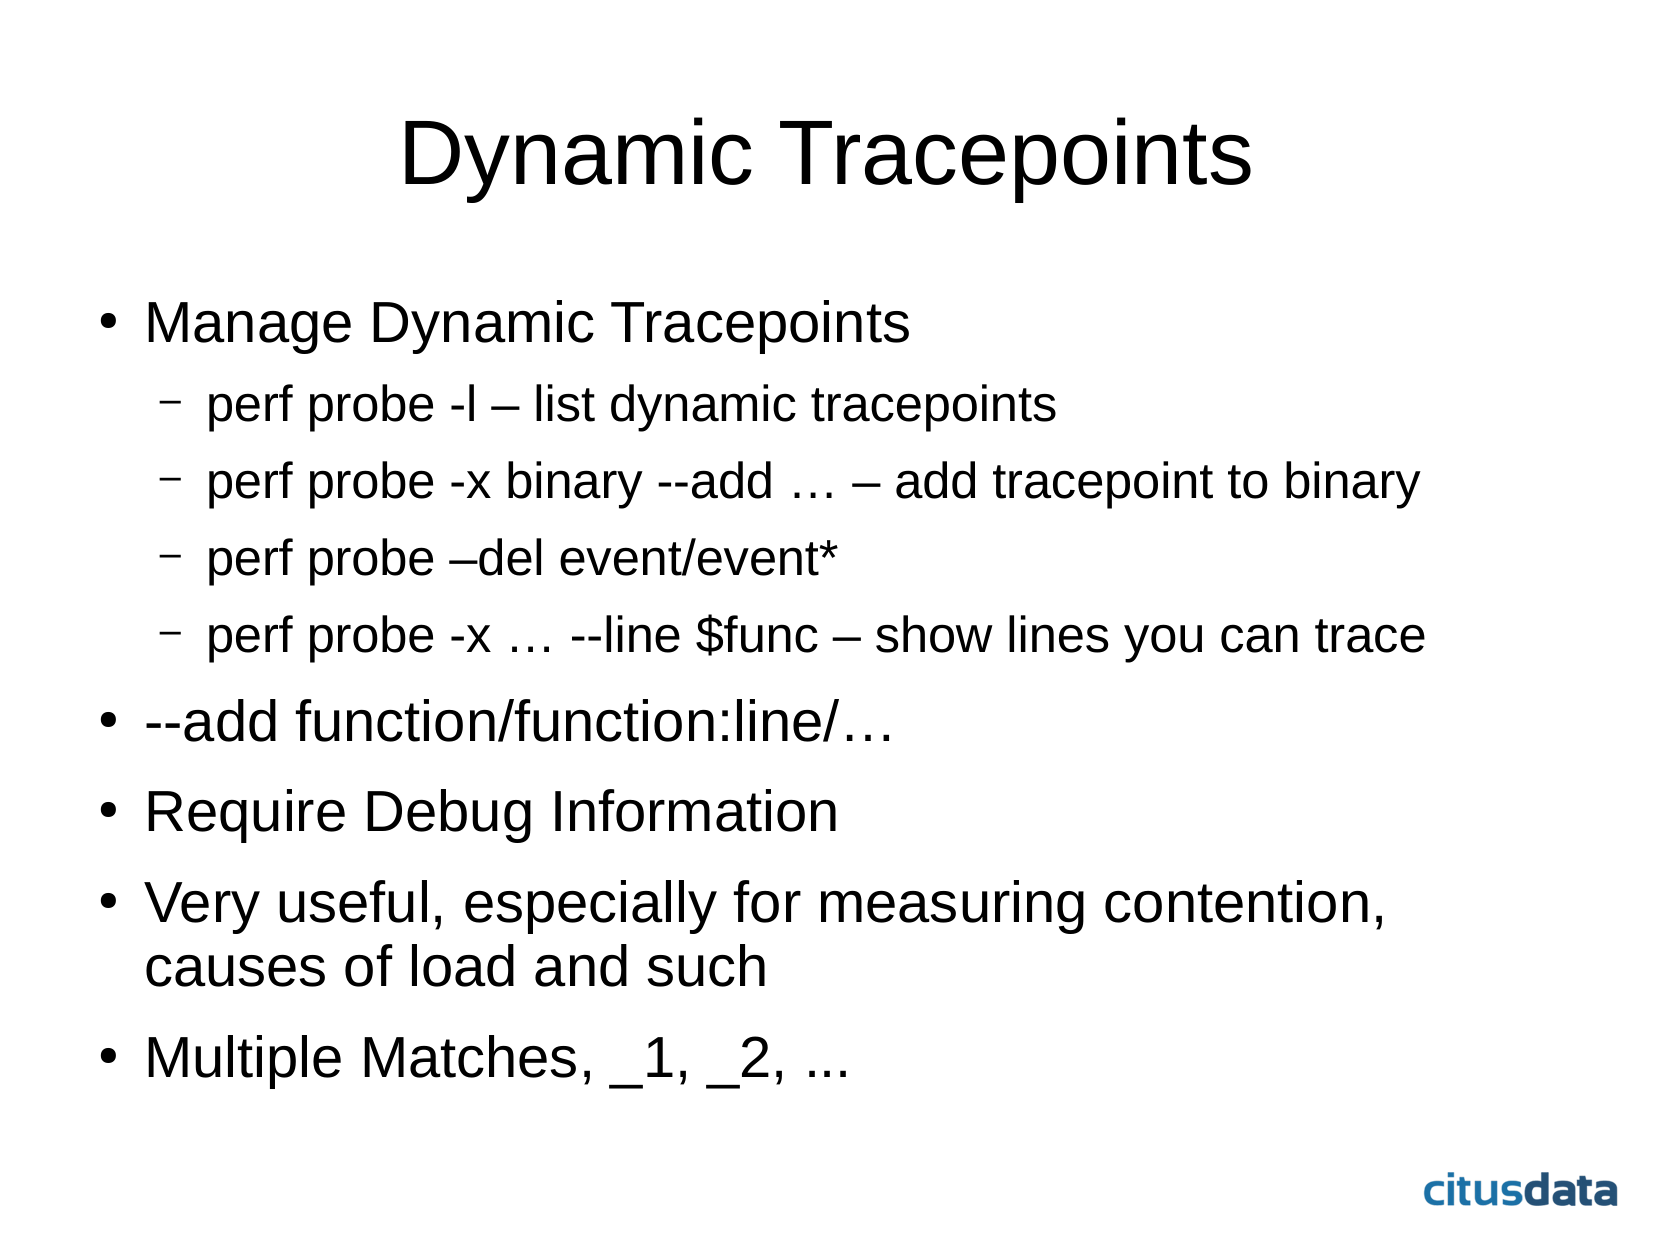

# Dynamic Tracepoints
Manage Dynamic Tracepoints
perf probe -l – list dynamic tracepoints
perf probe -x binary --add … – add tracepoint to binary
perf probe –del event/event*
perf probe -x … --line $func – show lines you can trace
--add function/function:line/…
Require Debug Information
Very useful, especially for measuring contention, causes of load and such
Multiple Matches, _1, _2, ...